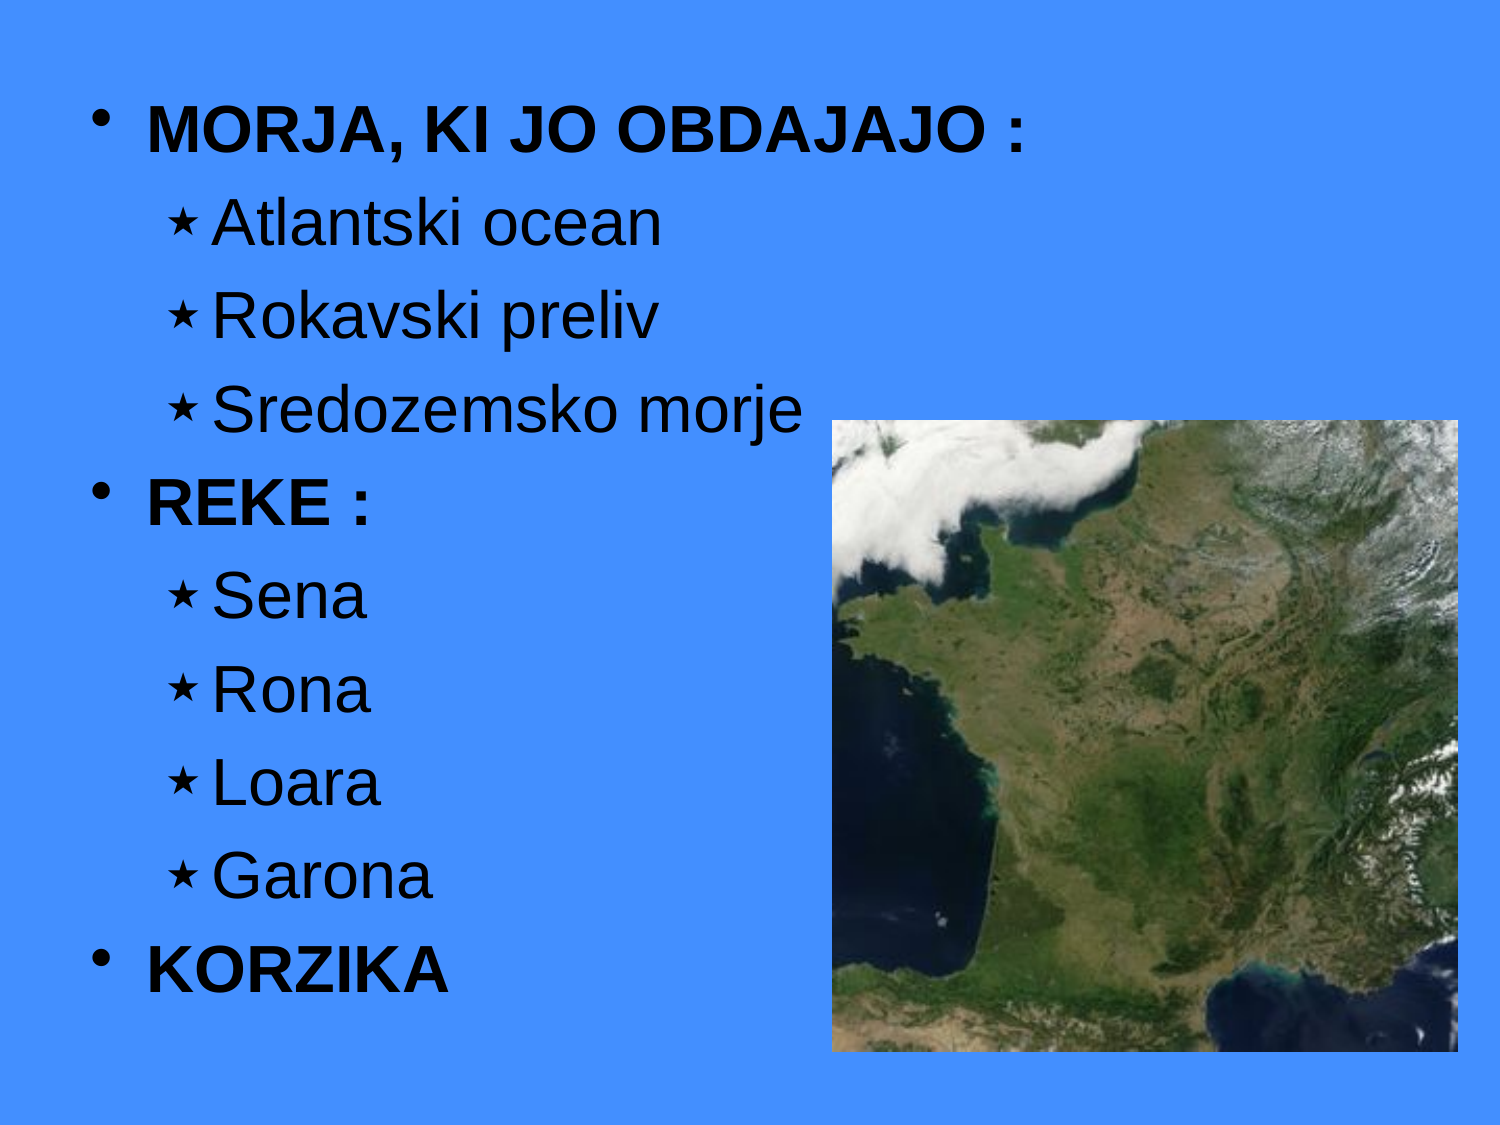

# MORJA, KI JO OBDAJAJO :
Atlantski ocean
Rokavski preliv
Sredozemsko morje
REKE :
Sena
Rona
Loara
Garona
KORZIKA